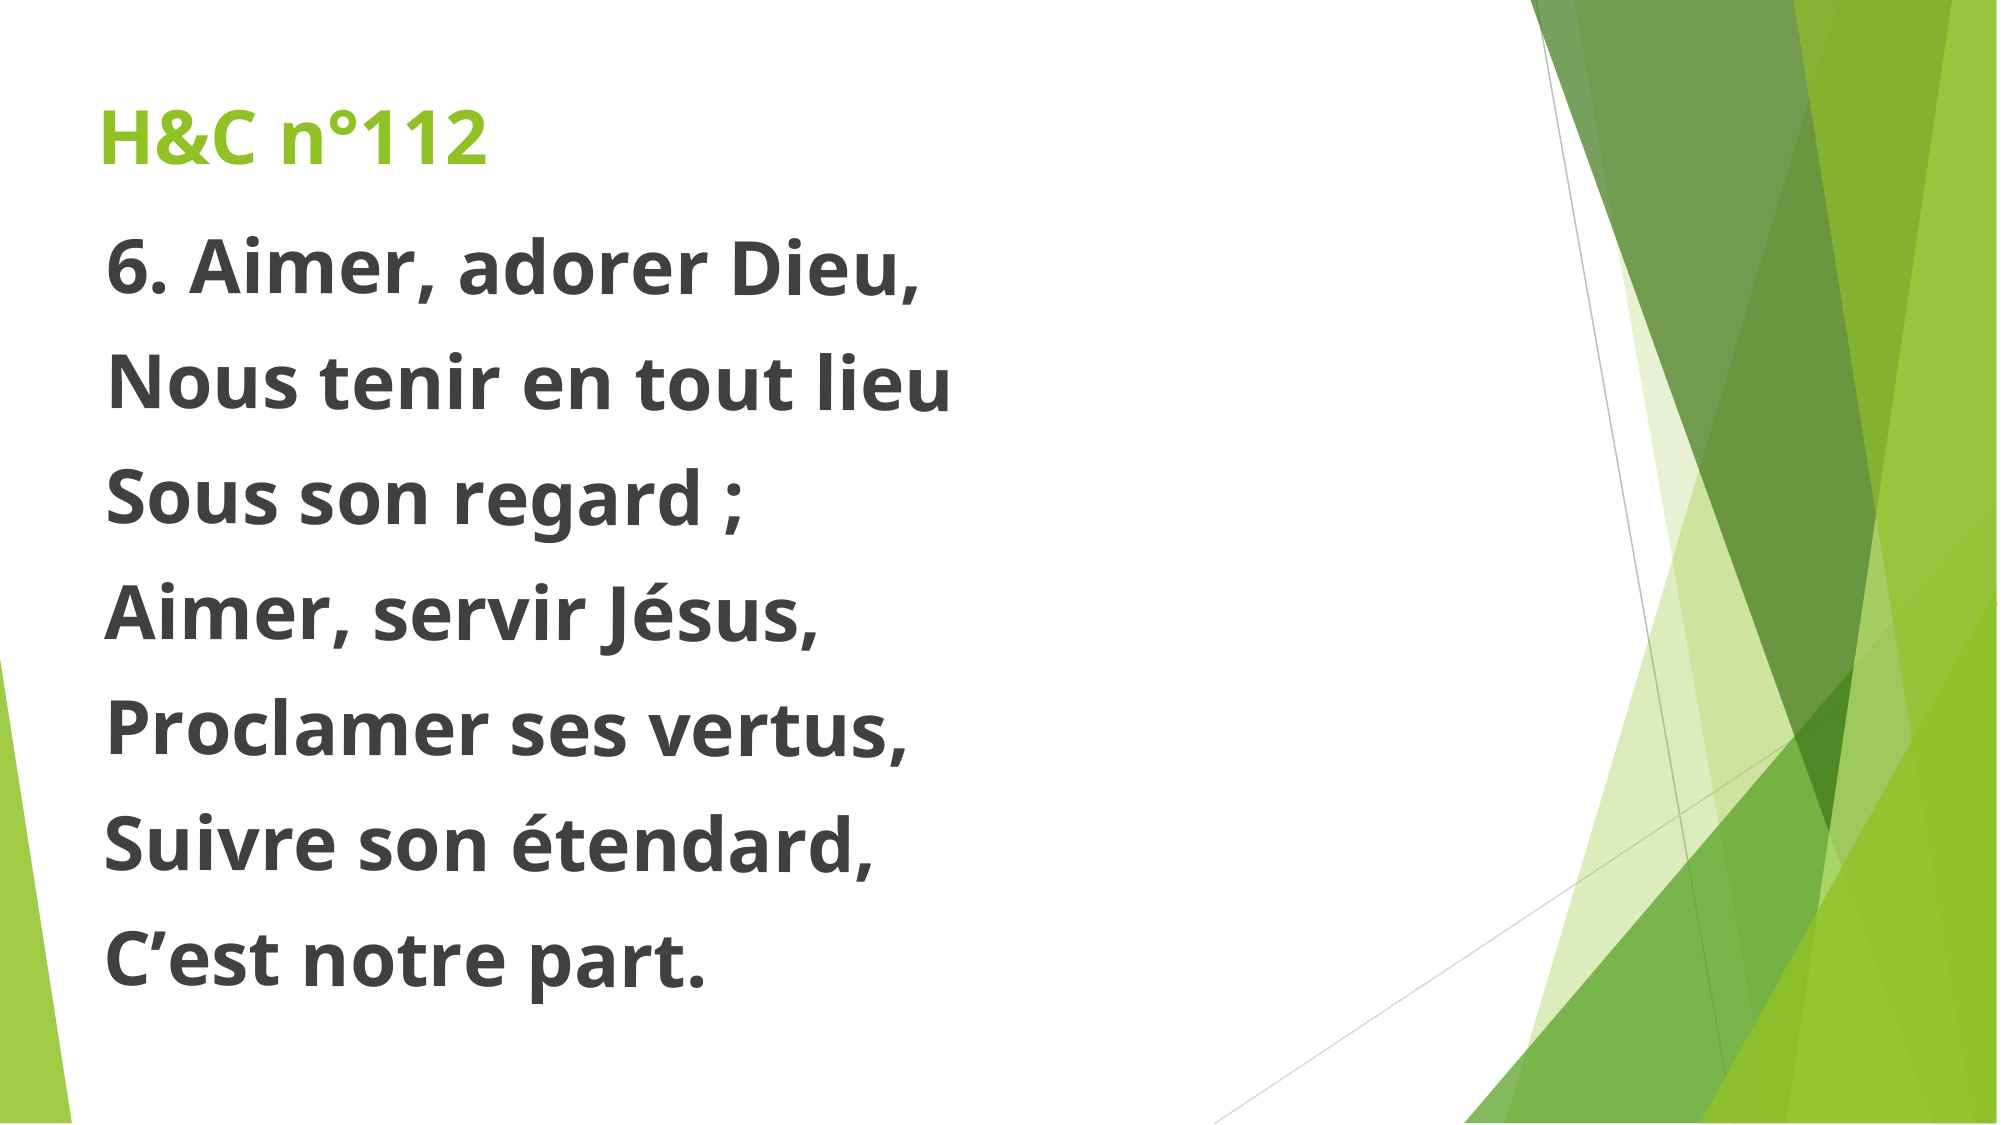

H&C n°112
6. Aimer, adorer Dieu,
Nous tenir en tout lieu
Sous son regard ;
Aimer, servir Jésus,
Proclamer ses vertus,
Suivre son étendard,
C’est notre part.